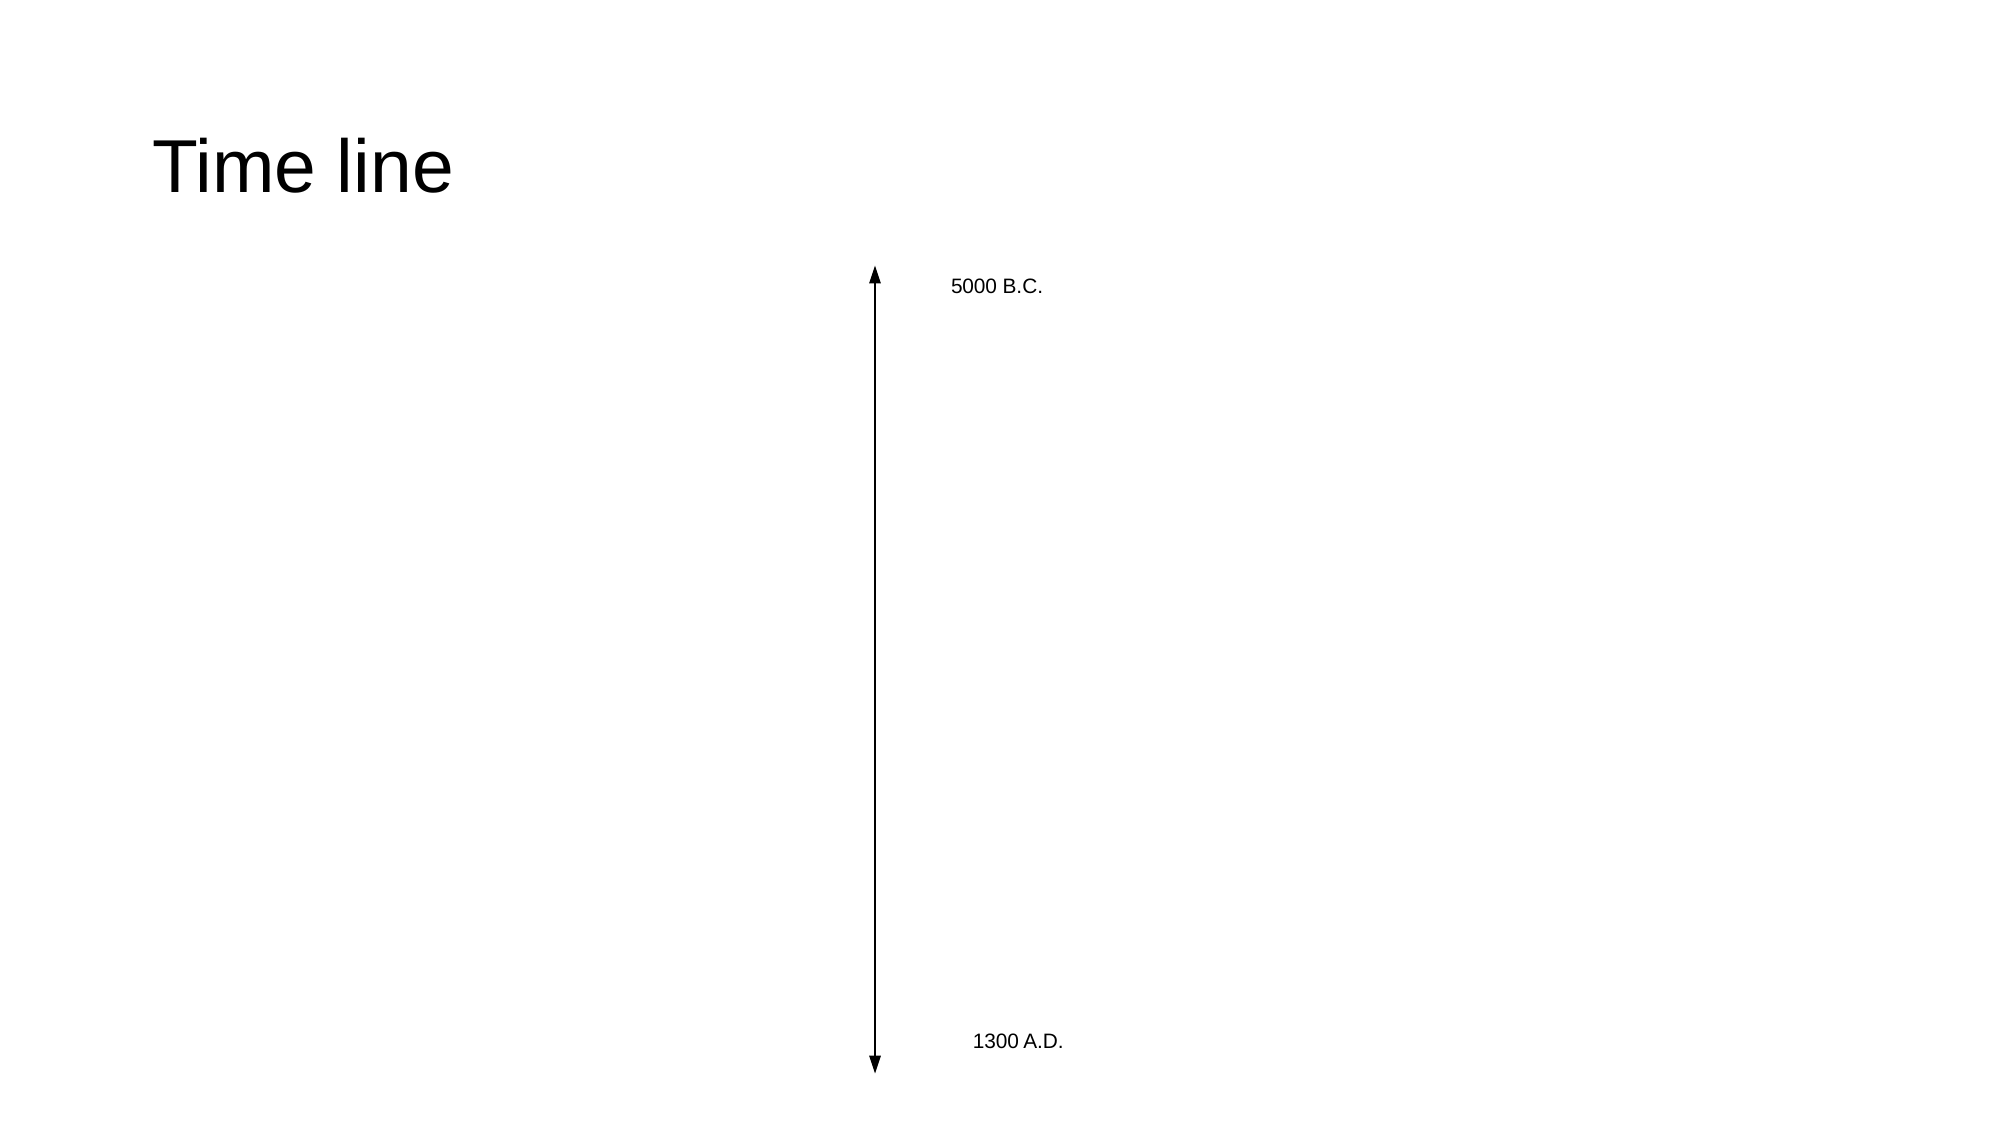

# Time line
5000 B.C.
1300 A.D.